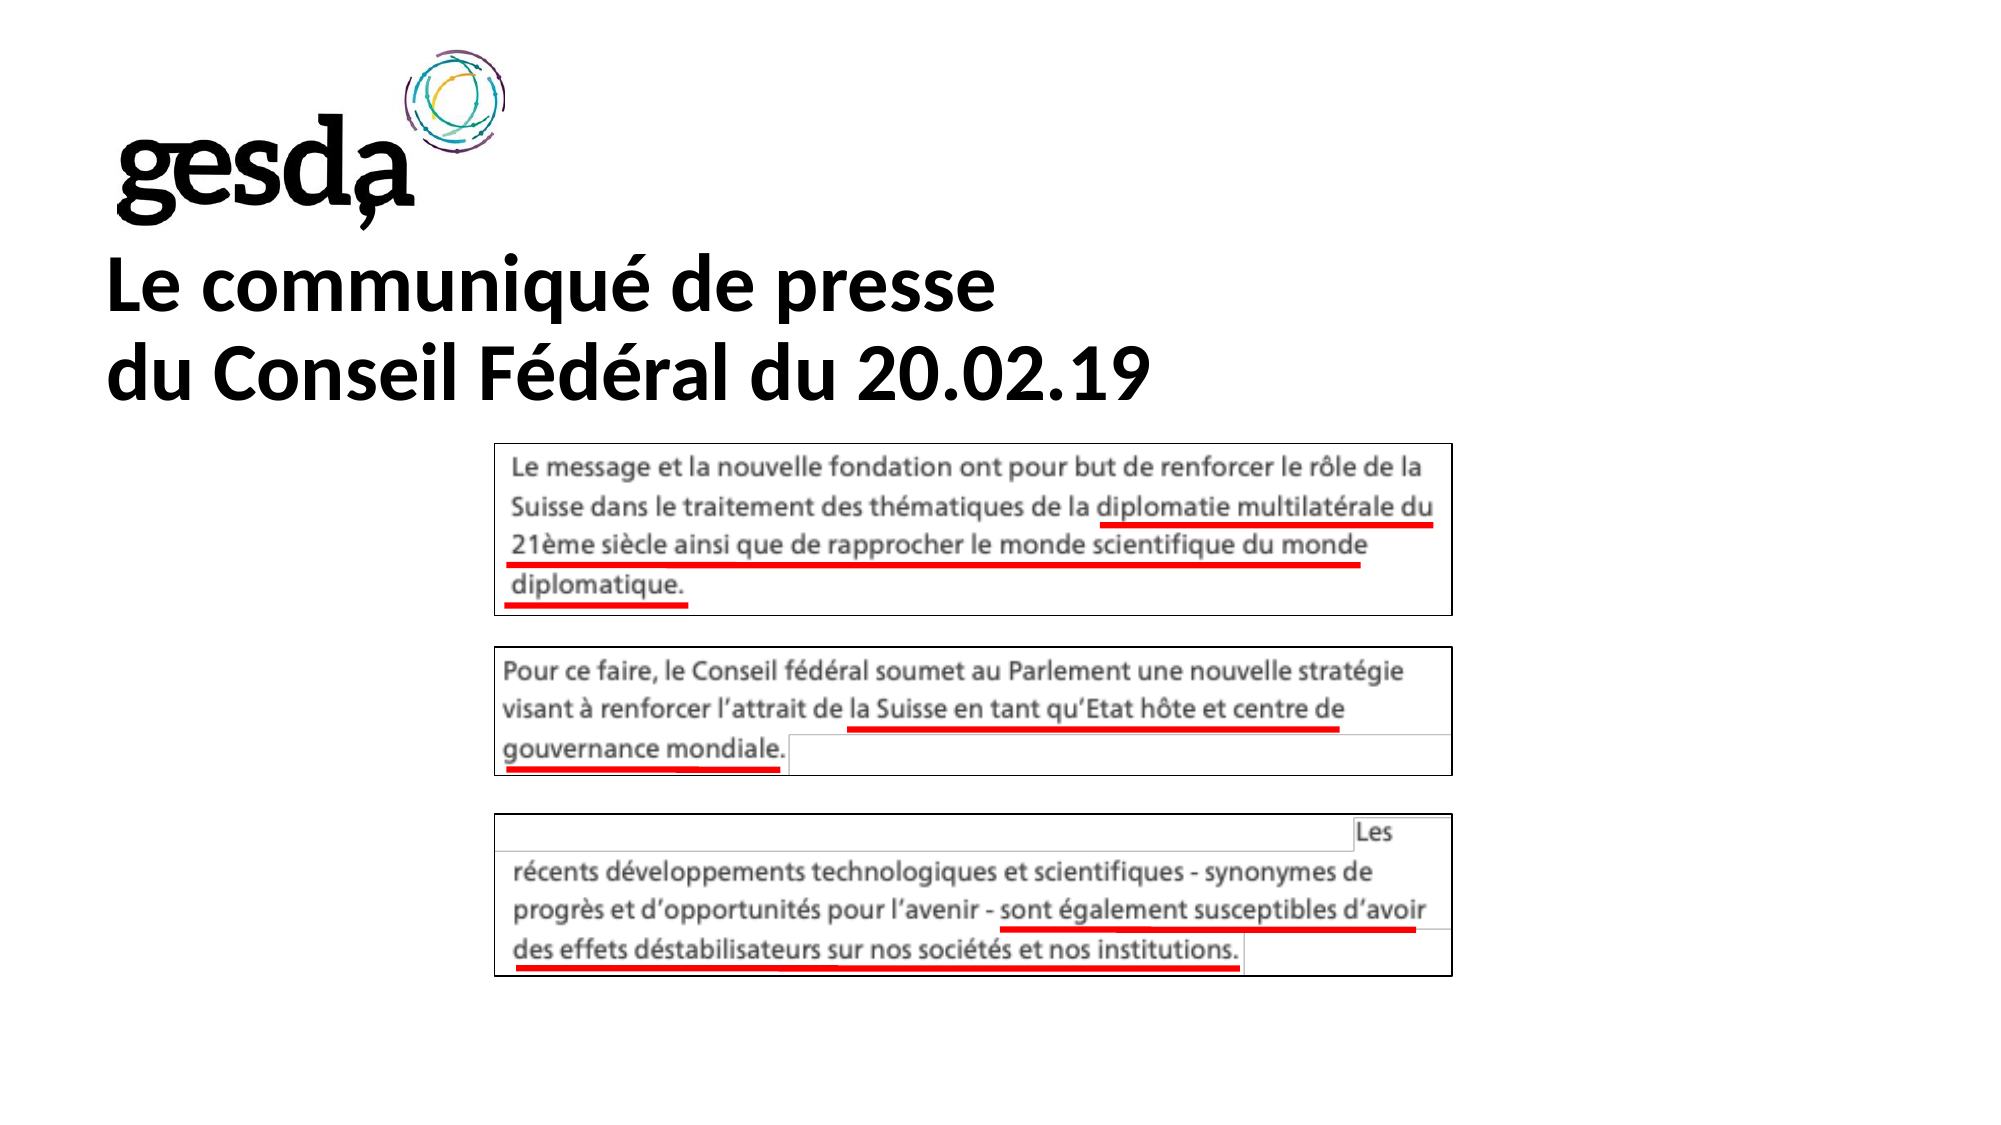

,
Le communiqué de presse
du Conseil Fédéral du 20.02.19